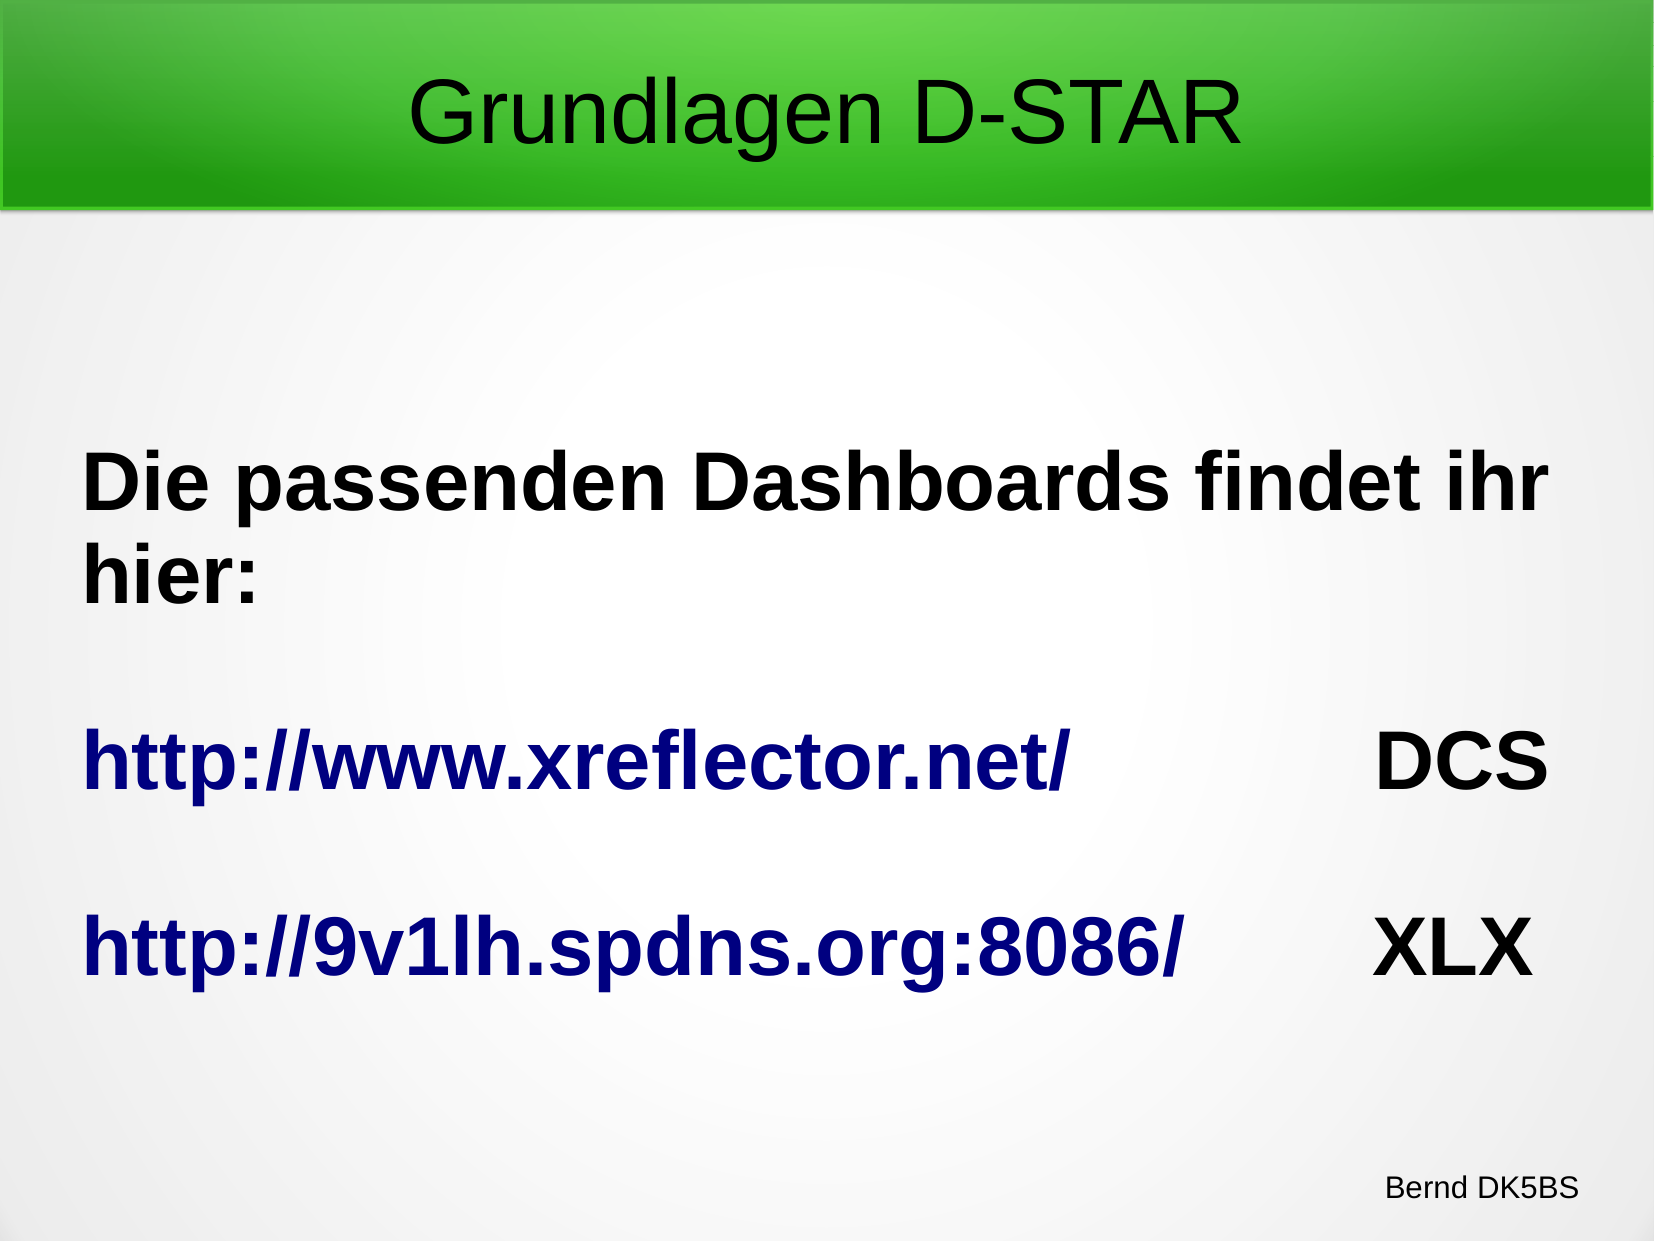

# Grundlagen D-STAR
Die passenden Dashboards findet ihr hier:
http://www.xreflector.net/ DCS
http://9v1lh.spdns.org:8086/ XLX
Bernd DK5BS